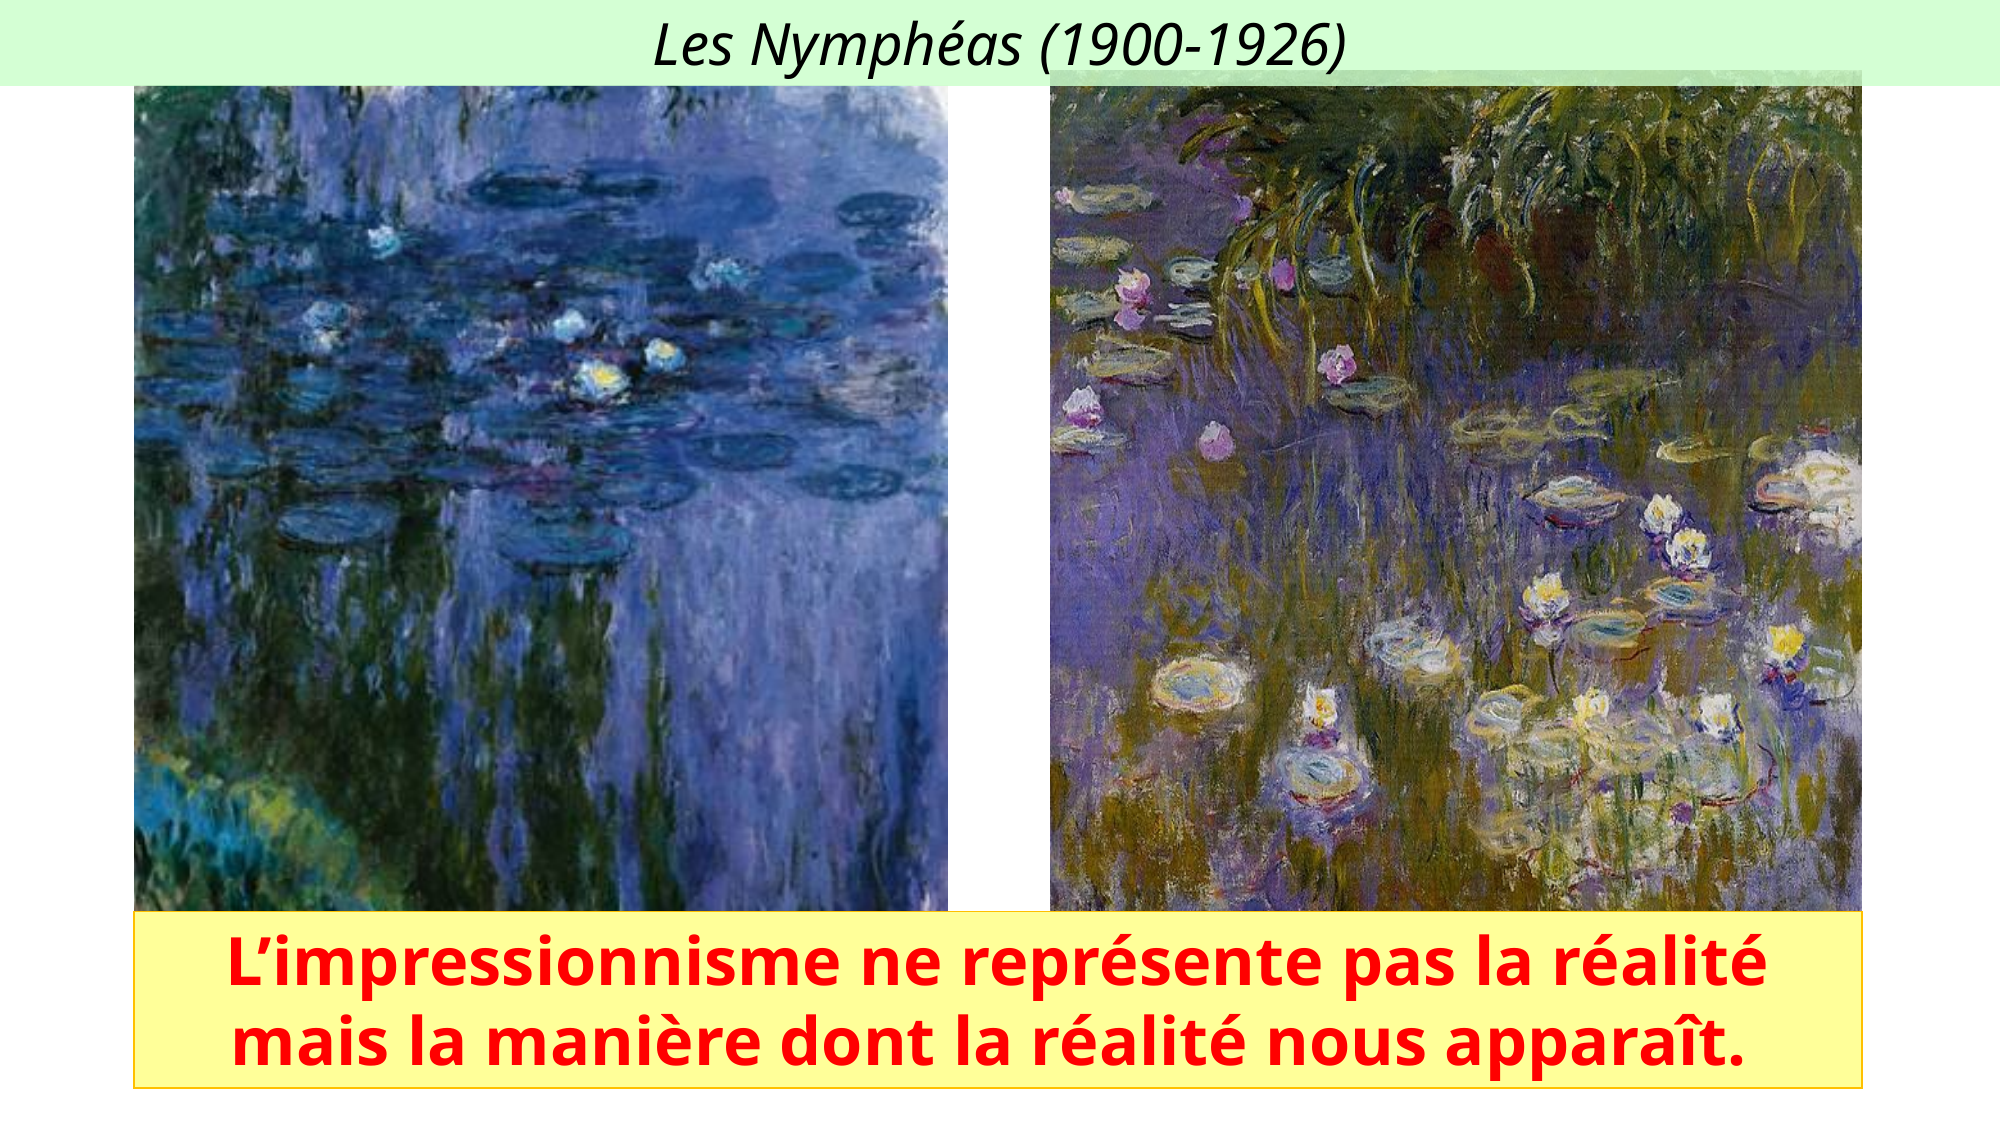

Les Nymphéas (1900-1926)
L’impressionnisme ne représente pas la réalité mais la manière dont la réalité nous apparaît.